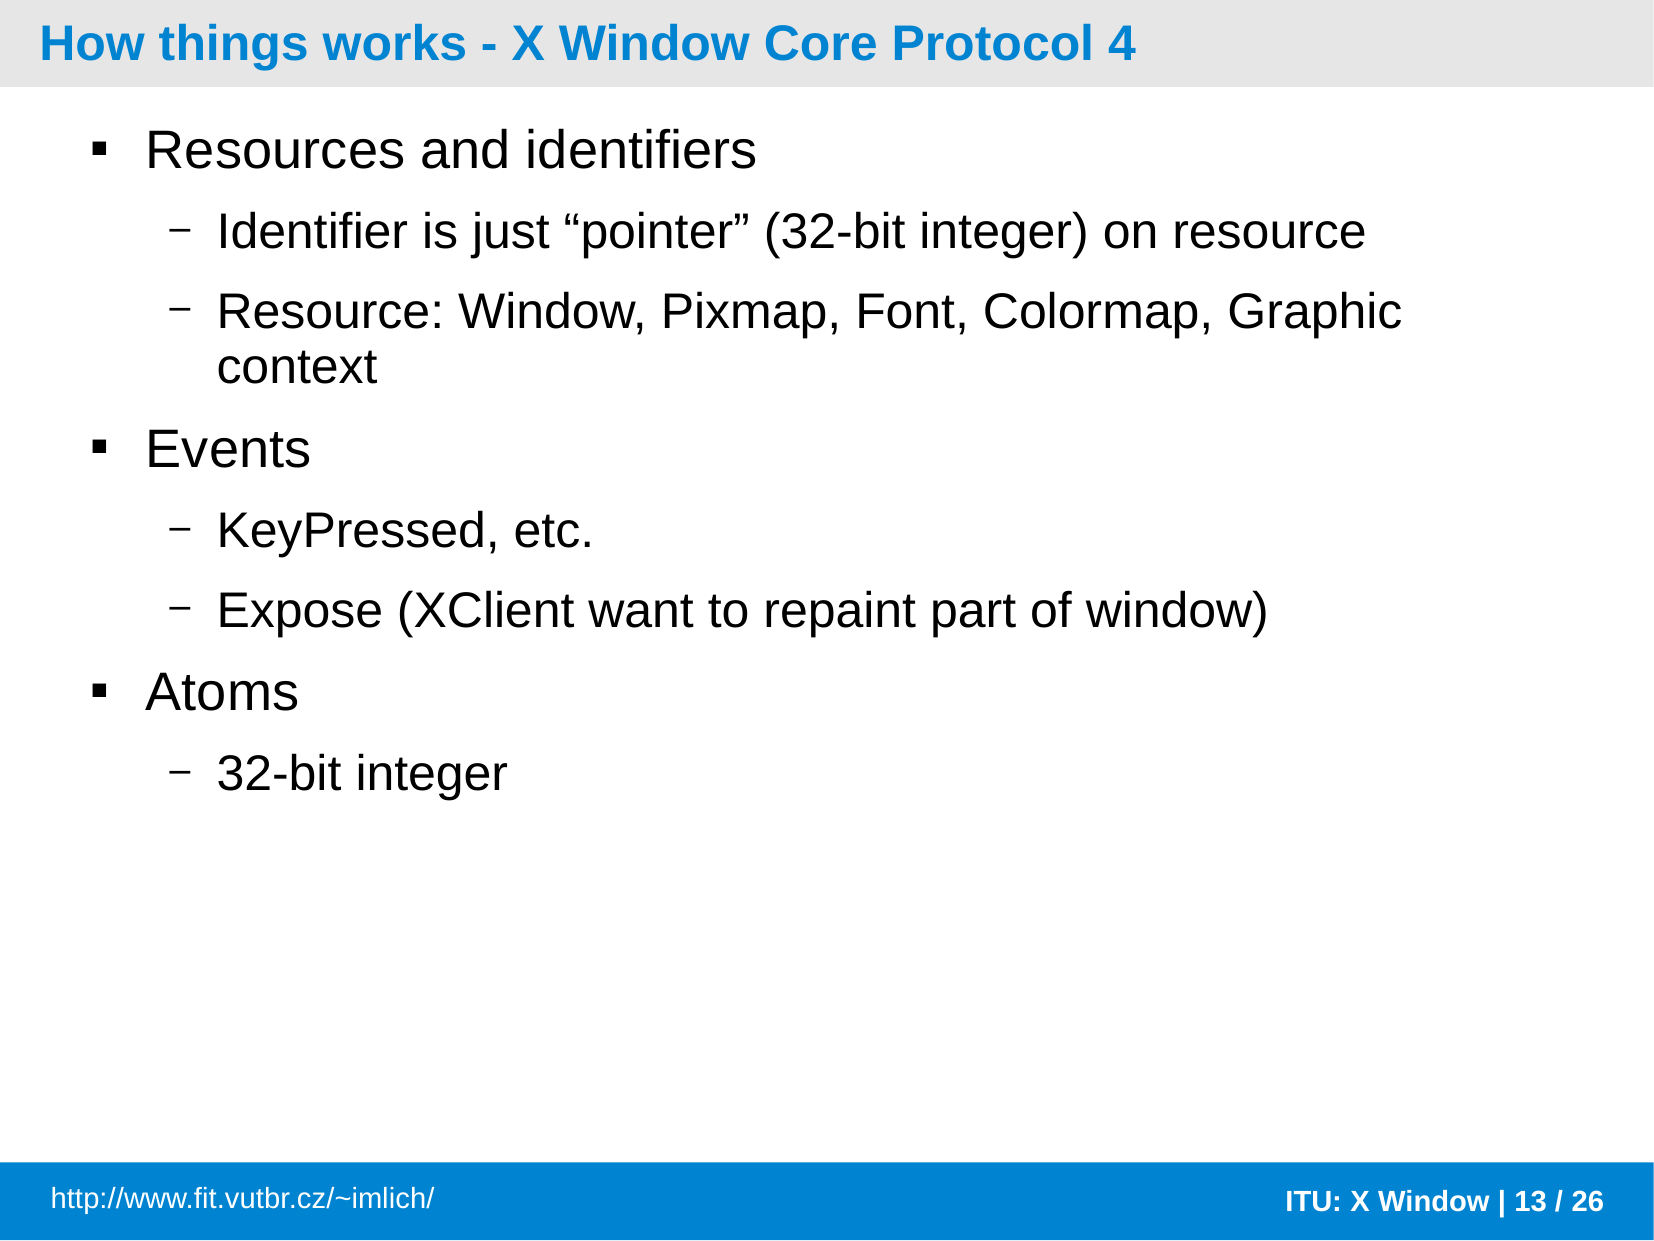

# How things works - X Window Core Protocol 4
Resources and identifiers
Identifier is just “pointer” (32-bit integer) on resource
Resource: Window, Pixmap, Font, Colormap, Graphic context
Events
KeyPressed, etc.
Expose (XClient want to repaint part of window)
Atoms
32-bit integer